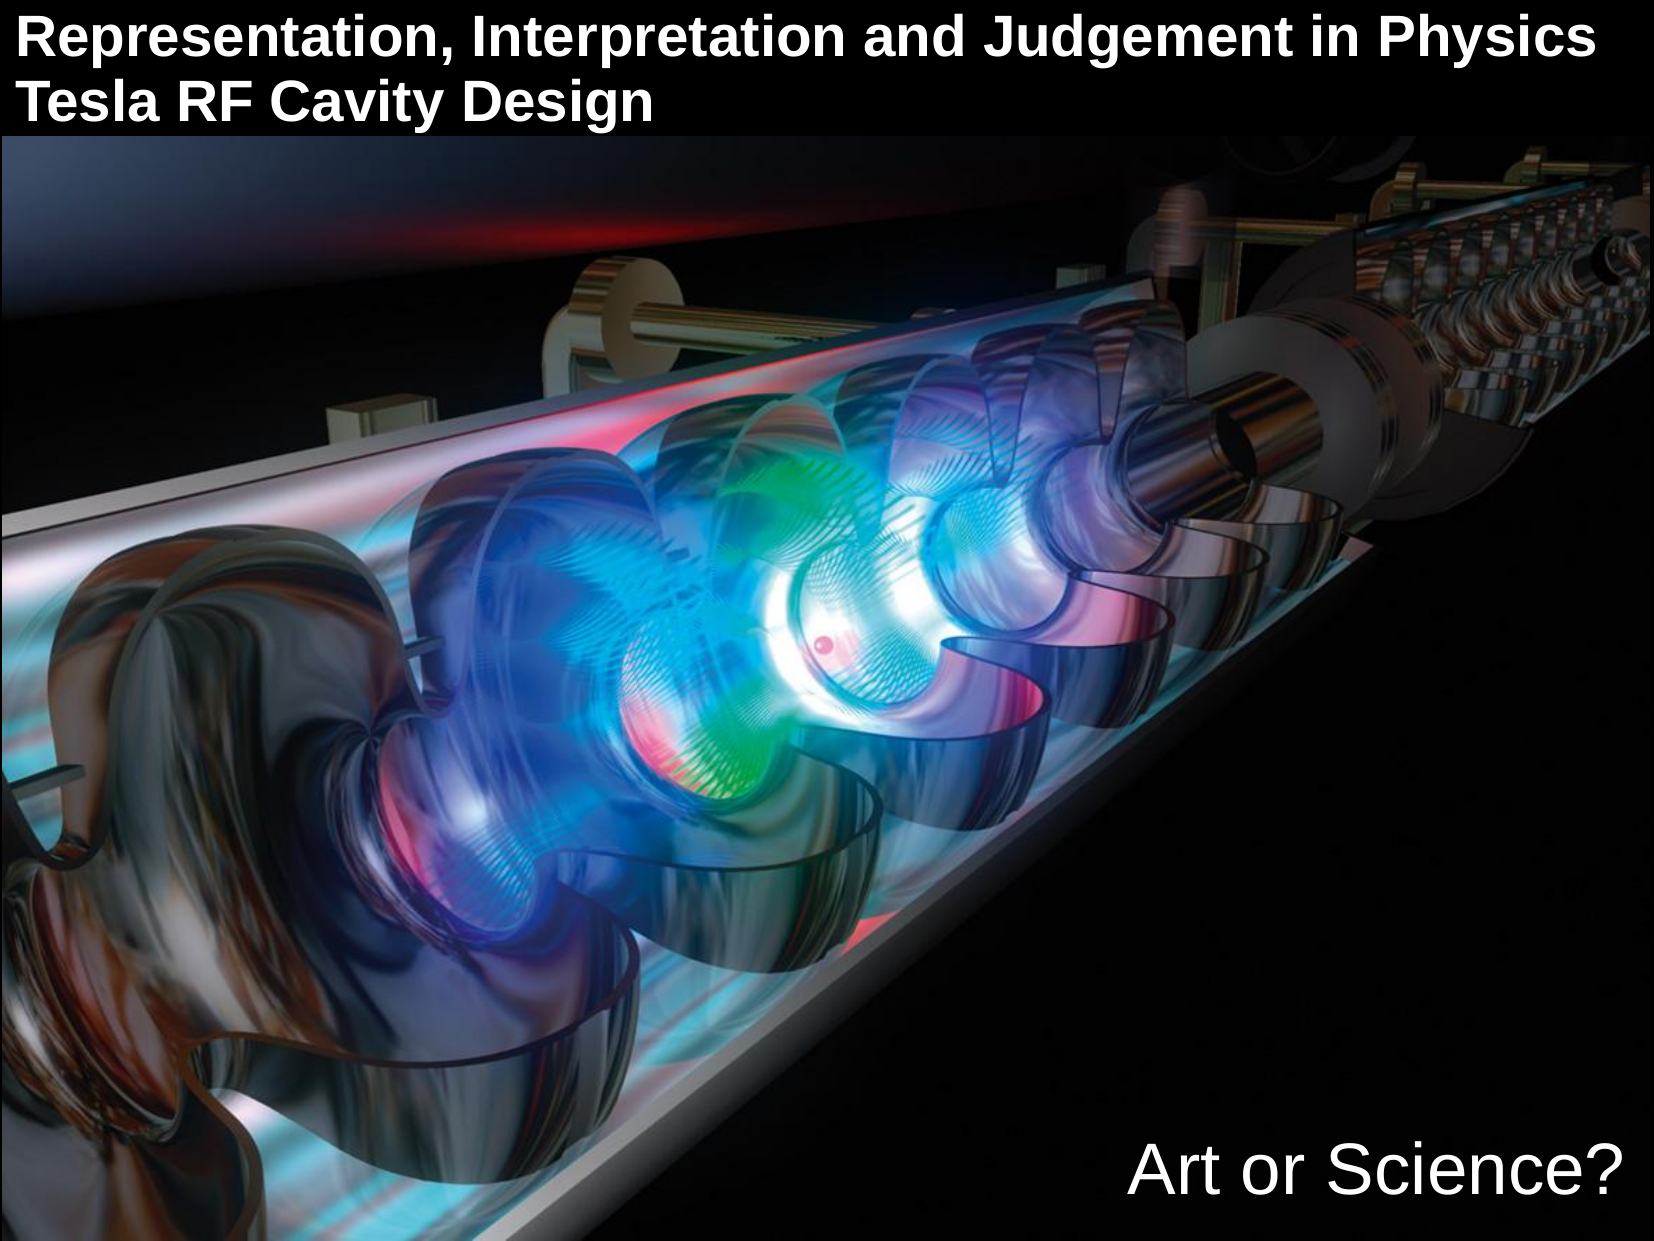

# Representation, Interpretation and Judgement in Physics Tesla RF Cavity Design
Art or Science?